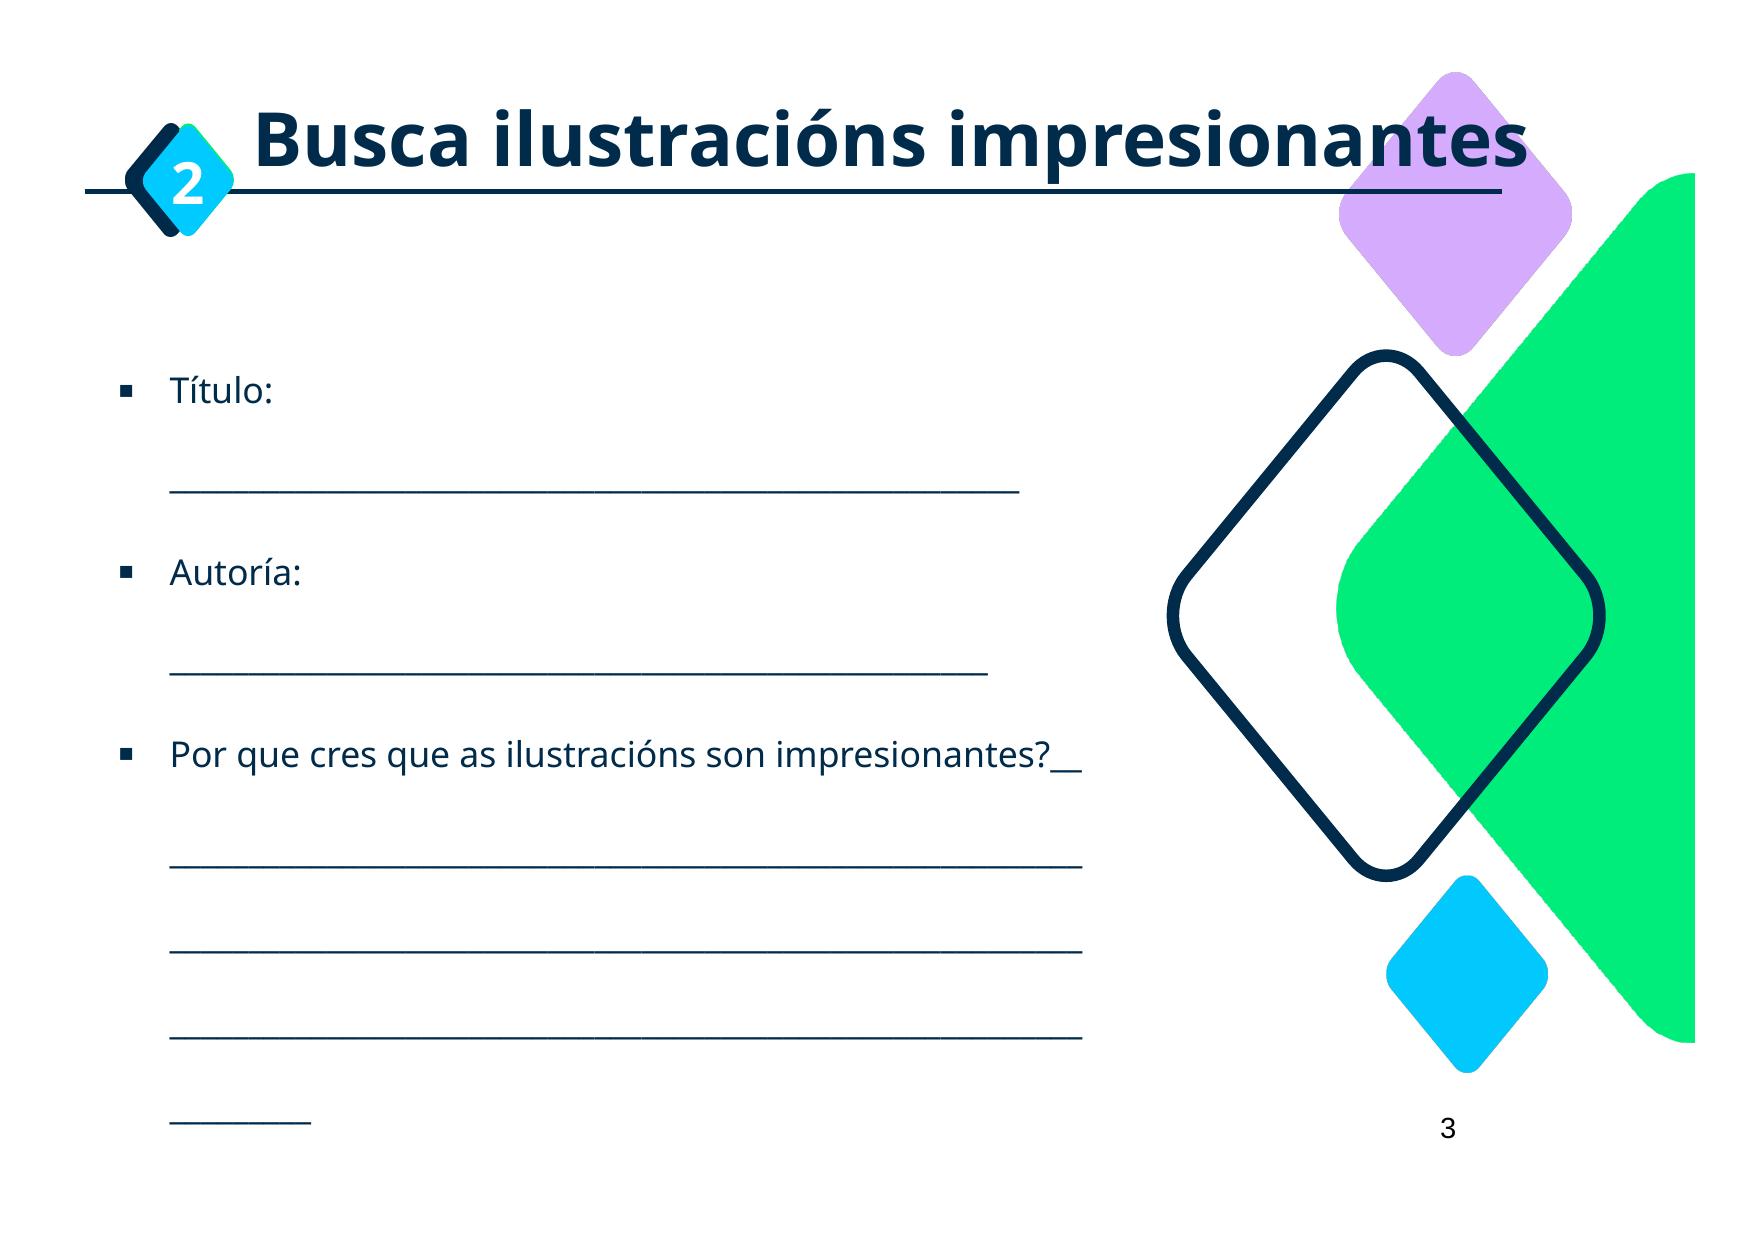

# Busca ilustracións impresionantes
1
2
Título: ______________________________________________________
Autoría: ____________________________________________________
Por que cres que as ilustracións son impresionantes?__
_______________________________________________________________________________________________________________________________________________________________________________________